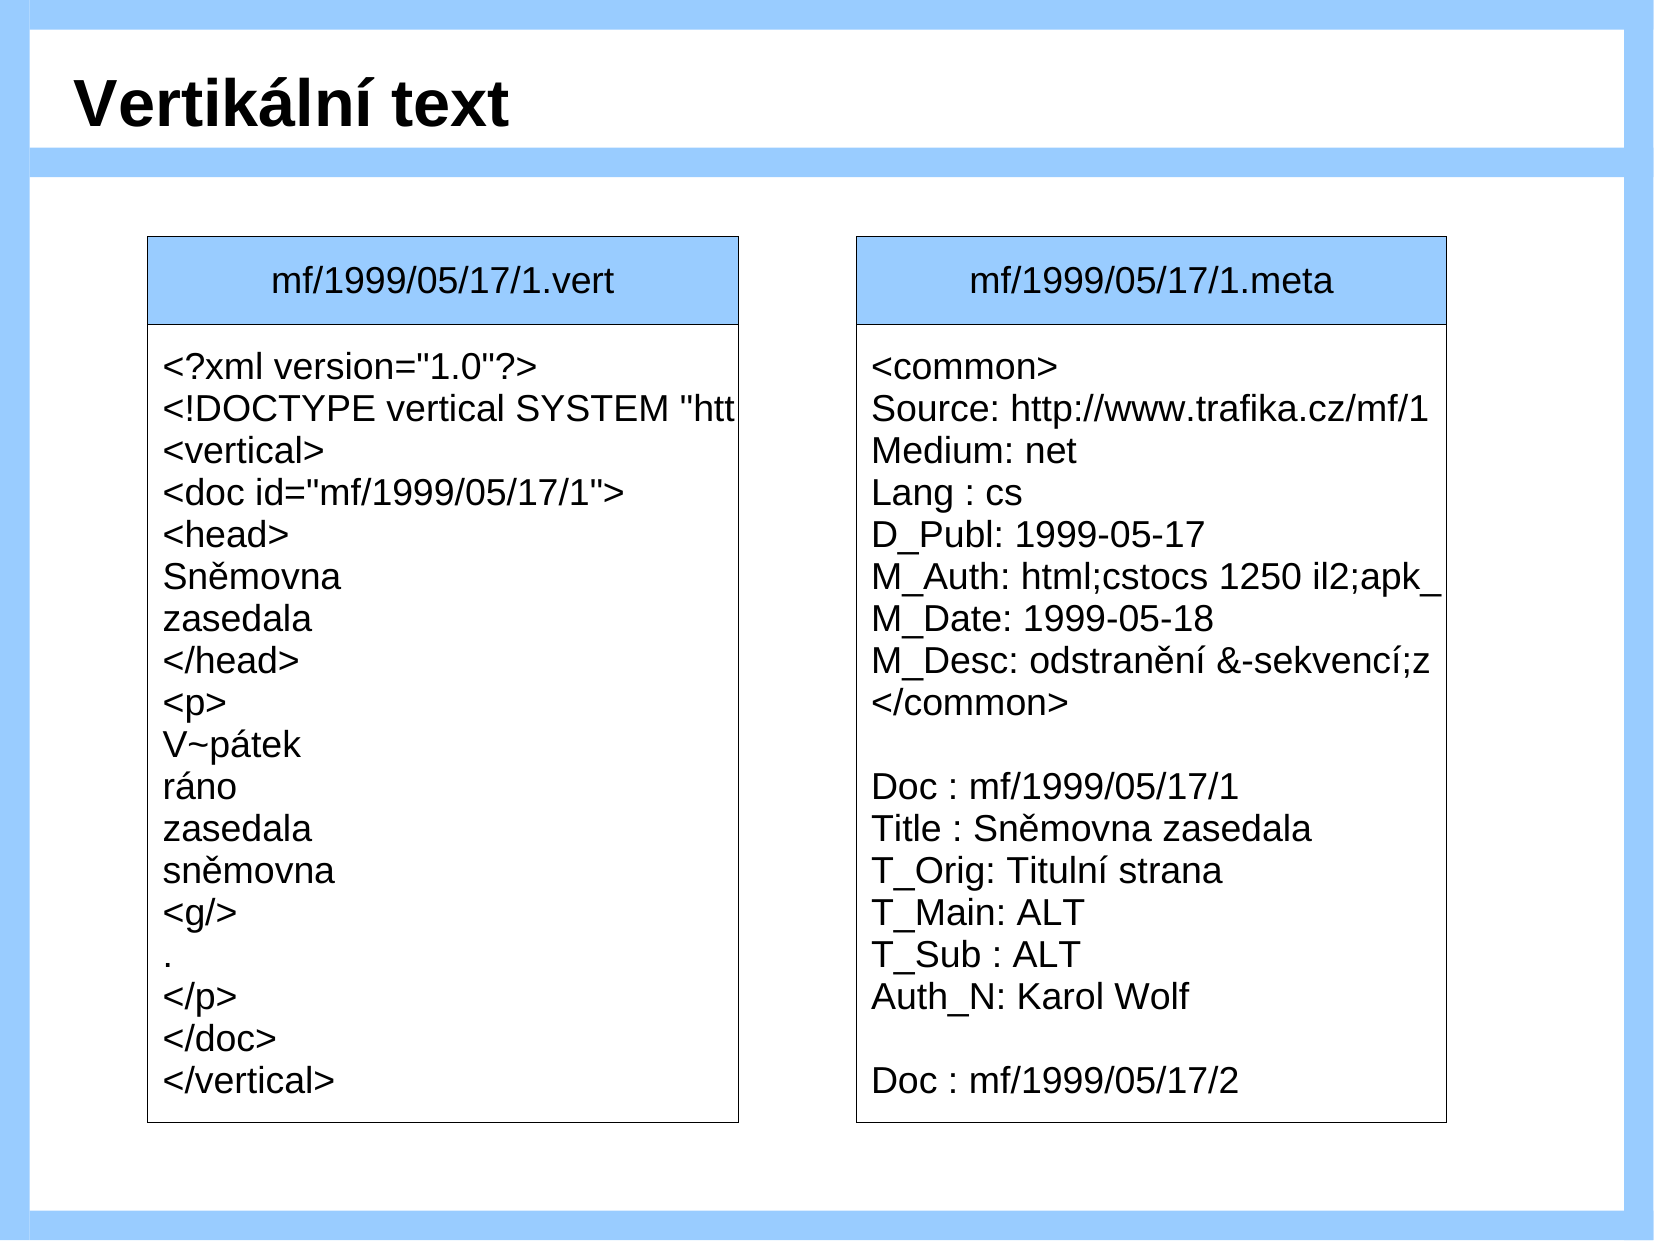

Vertikální text
mf/1999/05/17/1.vert
mf/1999/05/17/1.meta
<?xml version="1.0"?>
<!DOCTYPE vertical SYSTEM "htt
<vertical>
<doc id="mf/1999/05/17/1">
<head>
Sněmovna
zasedala
</head>
<p>
V~pátek
ráno
zasedala
sněmovna
<g/>
.
</p>
</doc>
</vertical>
<common>
Source: http://www.trafika.cz/mf/1
Medium: net
Lang : cs
D_Publ: 1999-05-17
M_Auth: html;cstocs 1250 il2;apk_
M_Date: 1999-05-18
M_Desc: odstranění &-sekvencí;z
</common>
Doc : mf/1999/05/17/1
Title : Sněmovna zasedala
T_Orig: Titulní strana
T_Main: ALT
T_Sub : ALT
Auth_N: Karol Wolf
Doc : mf/1999/05/17/2